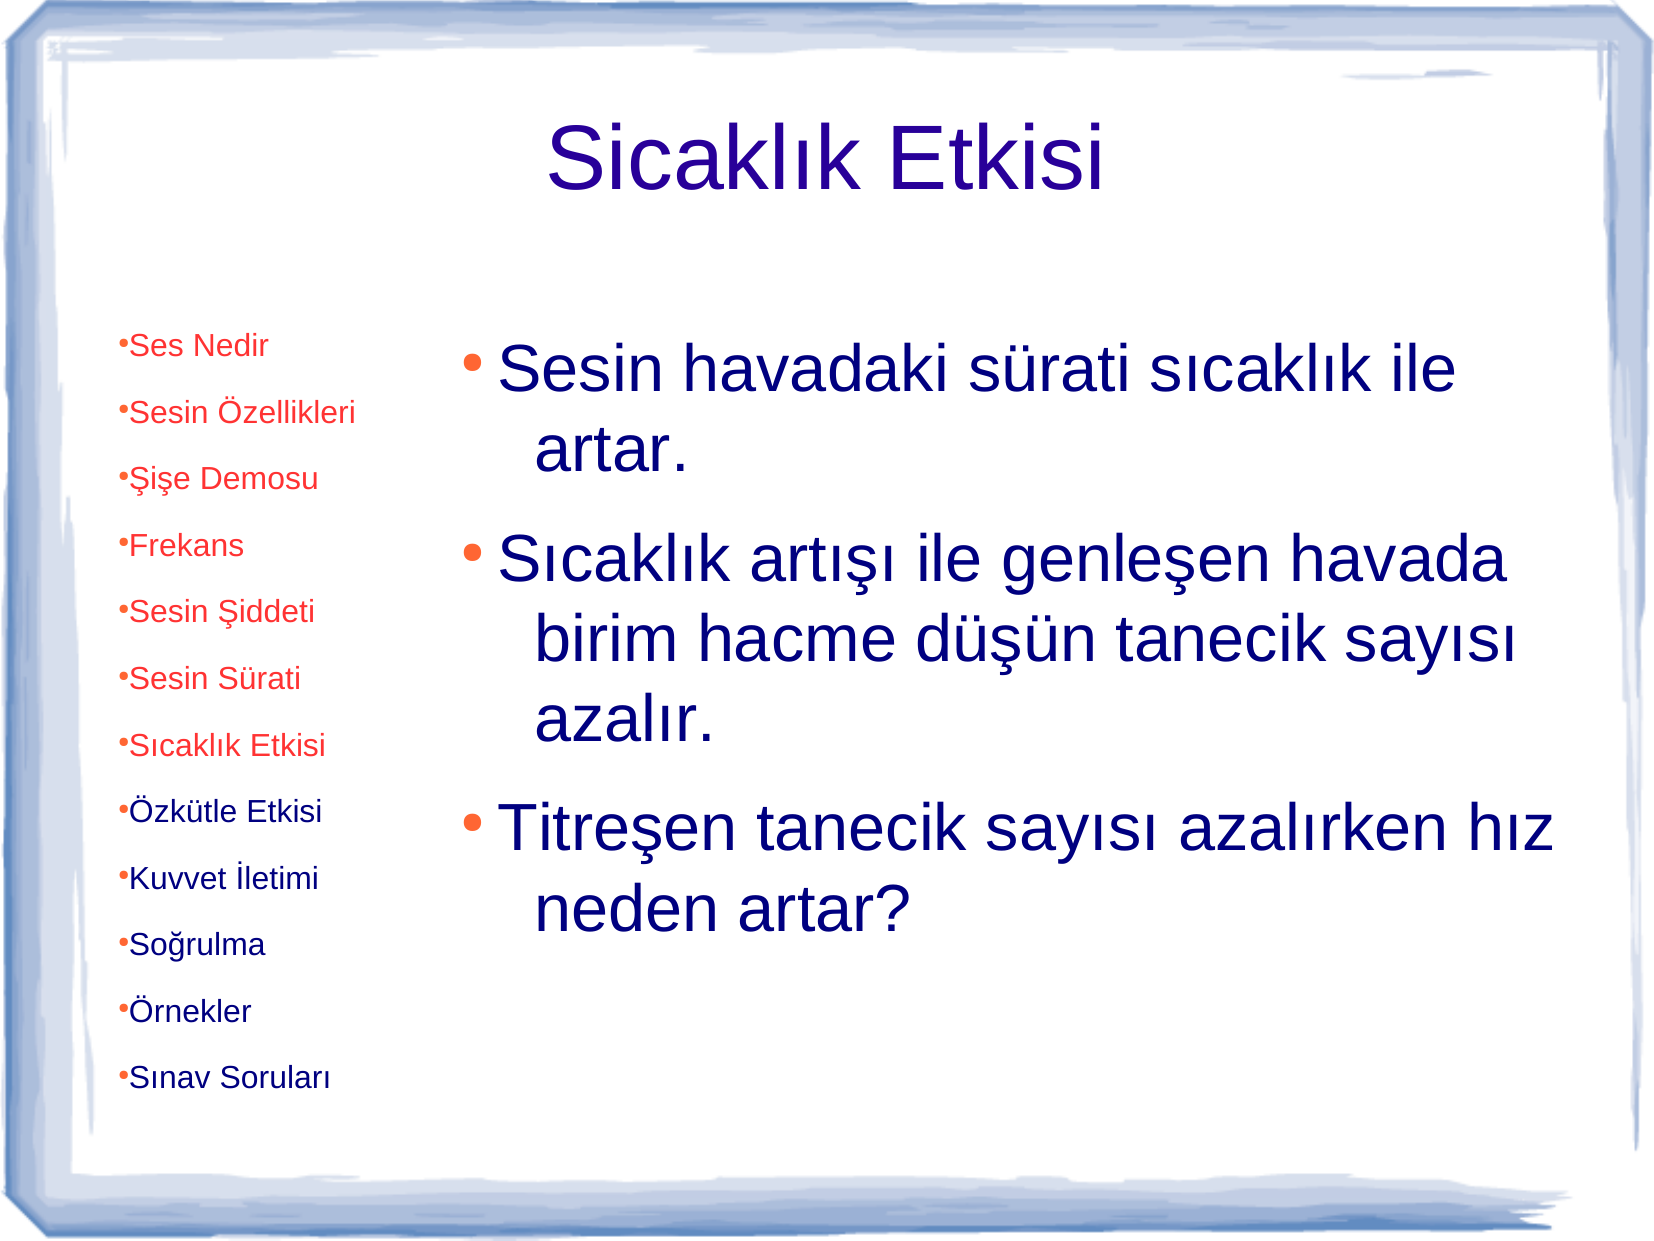

# Sicaklık Etkisi
Ses Nedir
Sesin Özellikleri
Şişe Demosu
Frekans
Sesin Şiddeti
Sesin Sürati
Sıcaklık Etkisi
Özkütle Etkisi
Kuvvet İletimi
Soğrulma
Örnekler
Sınav Soruları
Sesin havadaki sürati sıcaklık ile artar.
Sıcaklık artışı ile genleşen havada birim hacme düşün tanecik sayısı azalır.
Titreşen tanecik sayısı azalırken hız neden artar?